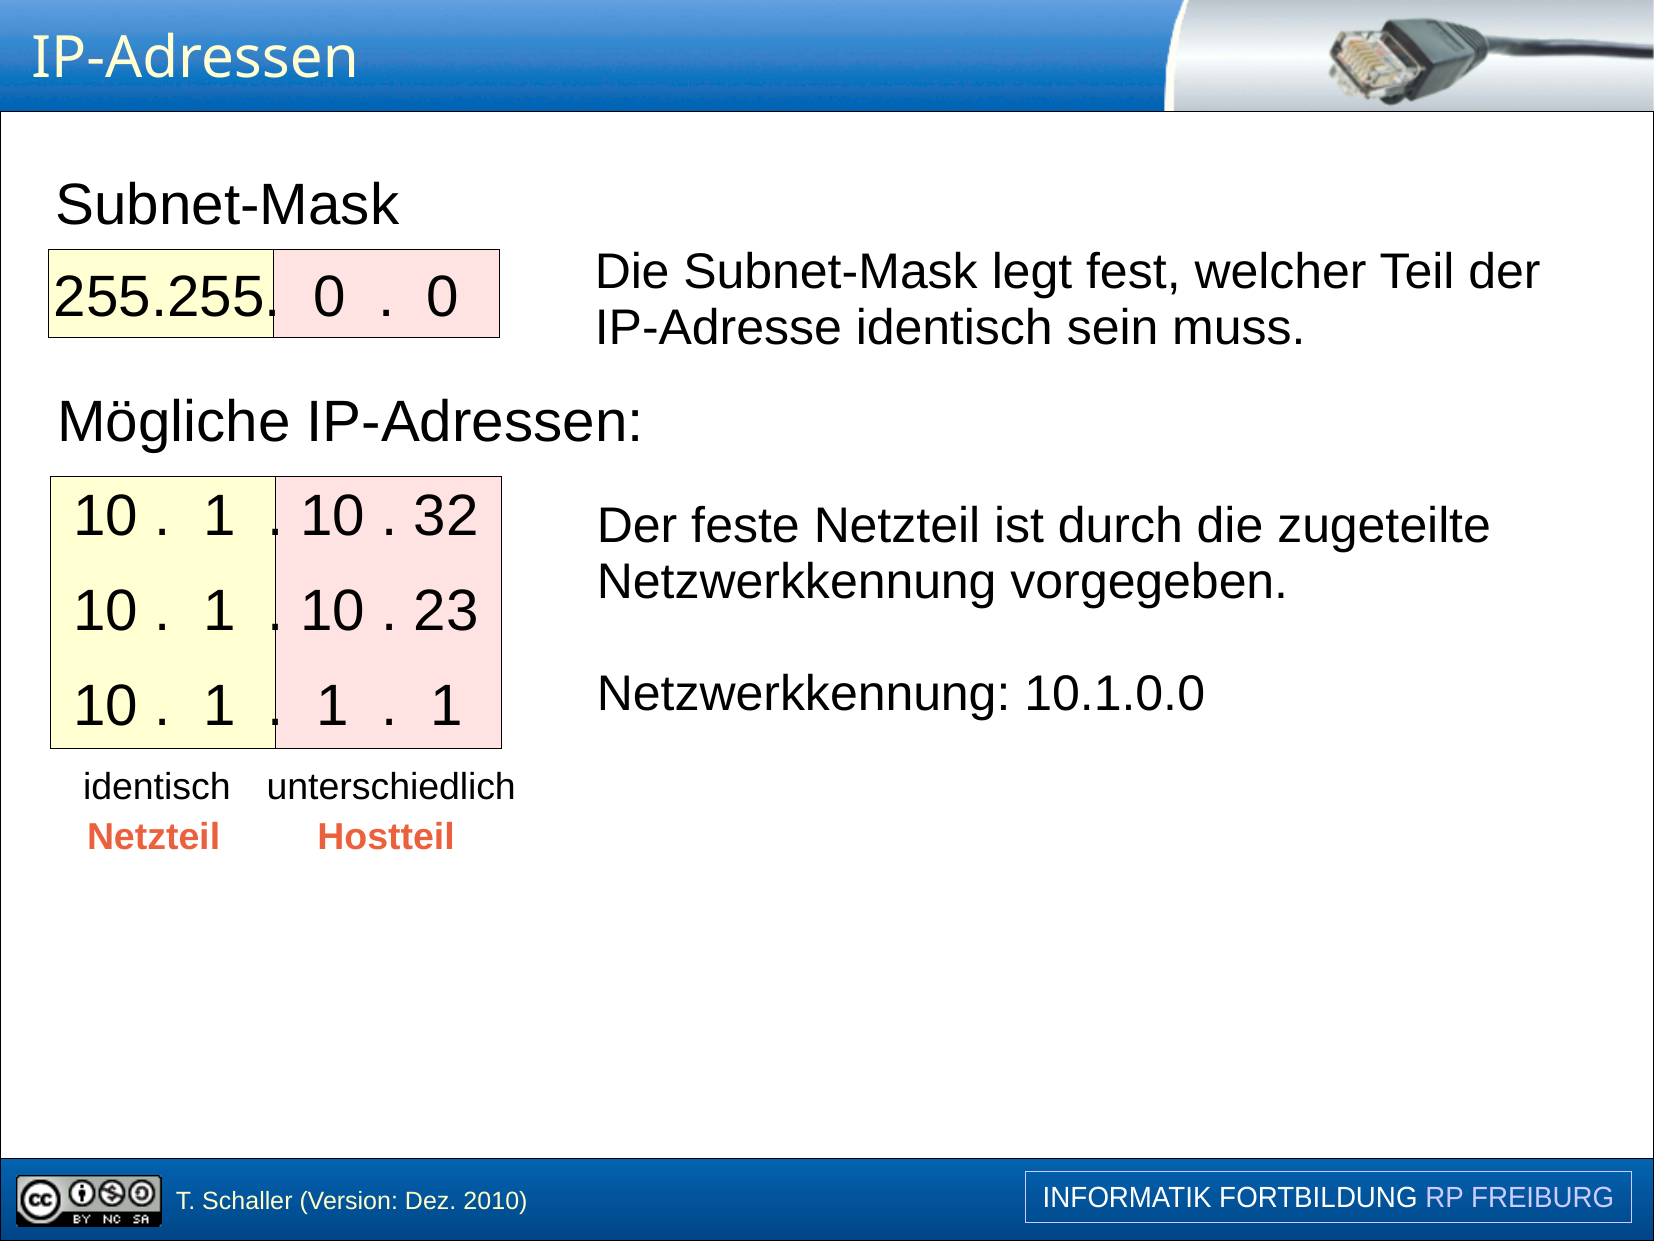

# IP-Adressen
Subnet-Mask
Die Subnet-Mask legt fest, welcher Teil der IP-Adresse identisch sein muss.
255.255. 0 . 0
Mögliche IP-Adressen:
 10 . 1 . 10 . 32
 10 . 1 . 10 . 23
 10 . 1 . 1 . 1
Der feste Netzteil ist durch die zugeteilte Netzwerkkennung vorgegeben.
Netzwerkkennung: 10.1.0.0
identisch
unterschiedlich
Netzteil
Hostteil
2